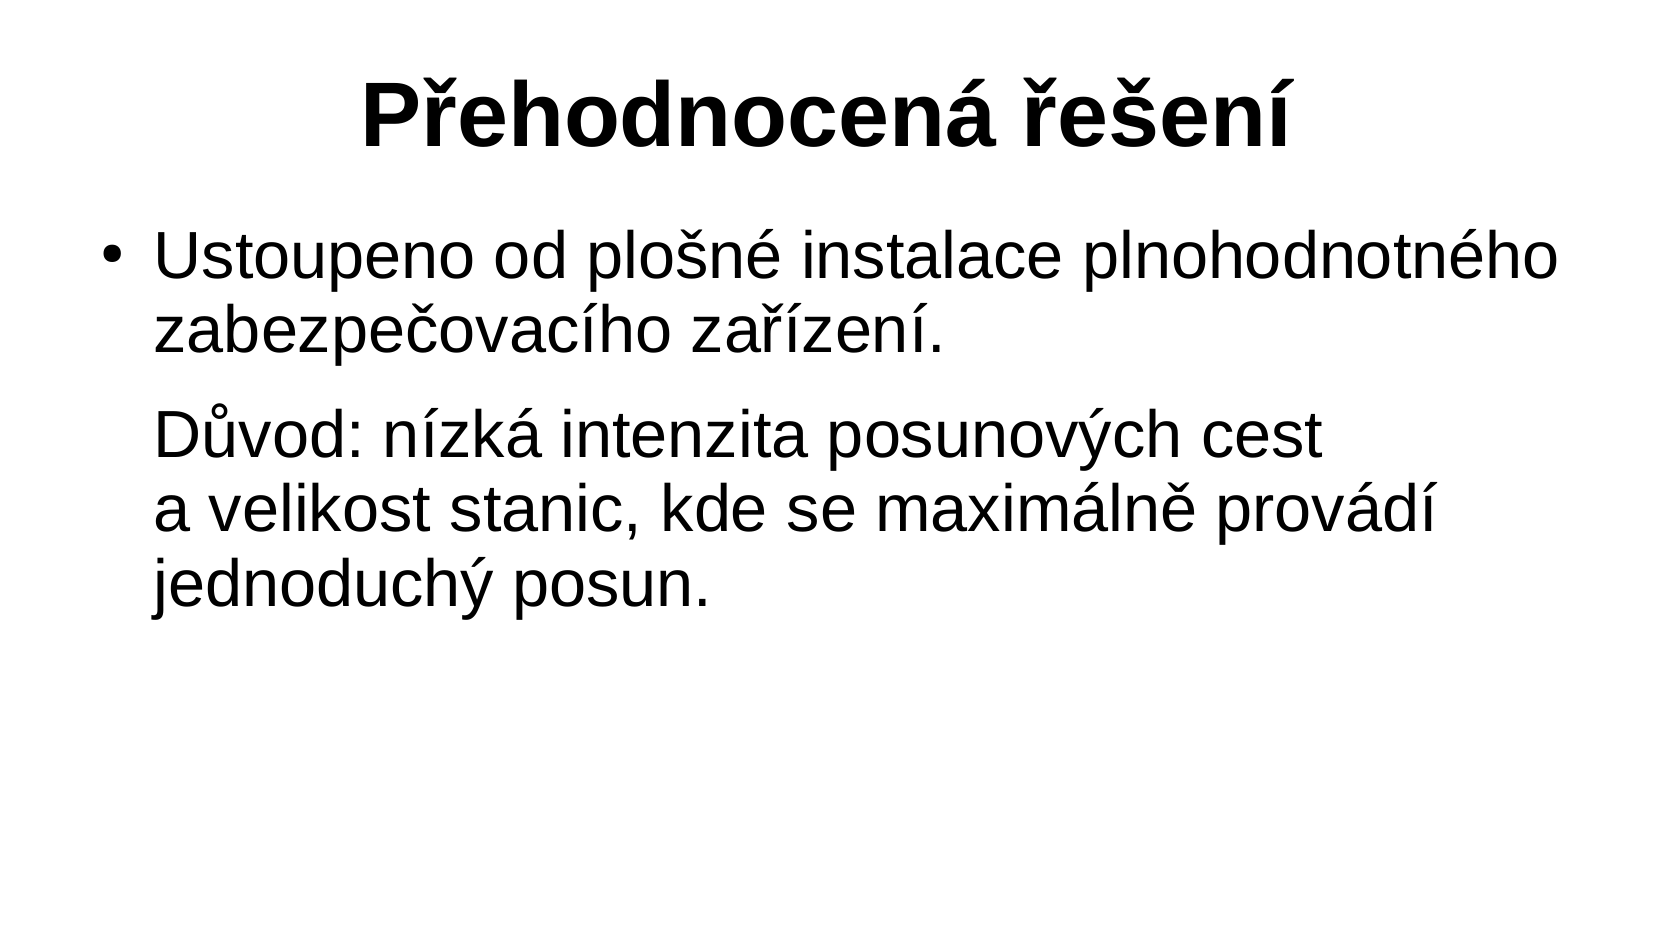

# Přehodnocená řešení
Ustoupeno od plošné instalace plnohodnotného zabezpečovacího zařízení.
Důvod: nízká intenzita posunových cest a velikost stanic, kde se maximálně provádí jednoduchý posun.